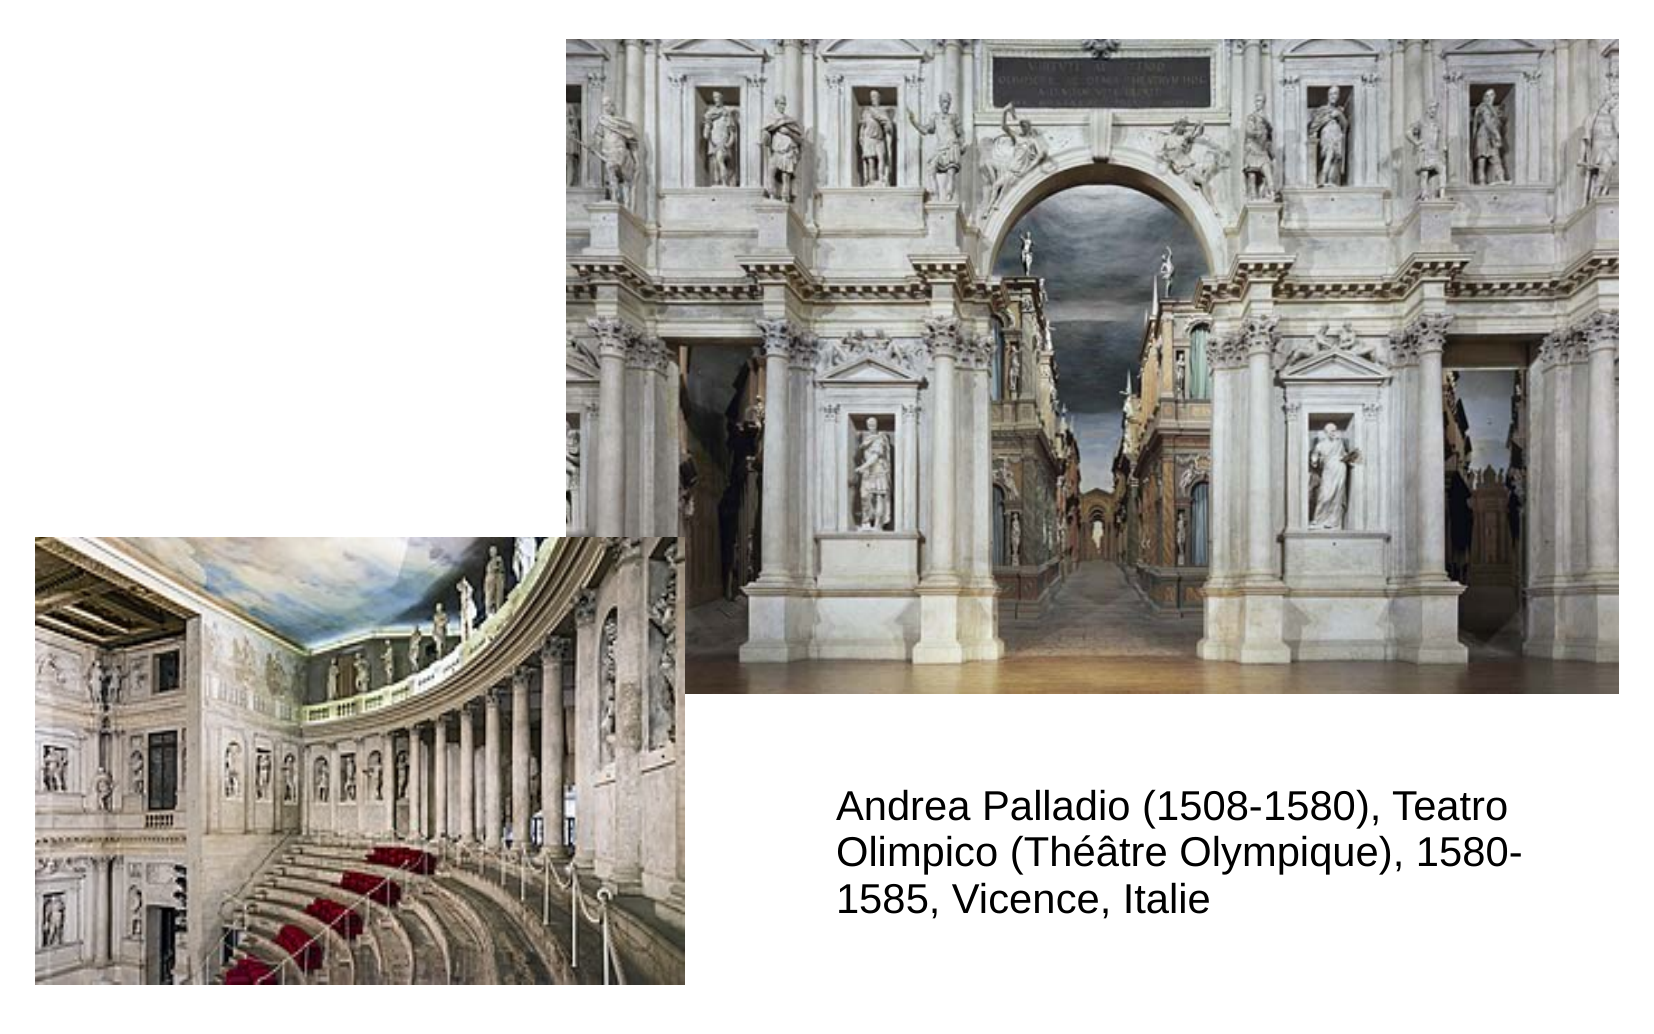

Andrea Palladio (1508-1580), Teatro Olimpico (Théâtre Olympique), 1580-1585, Vicence, Italie